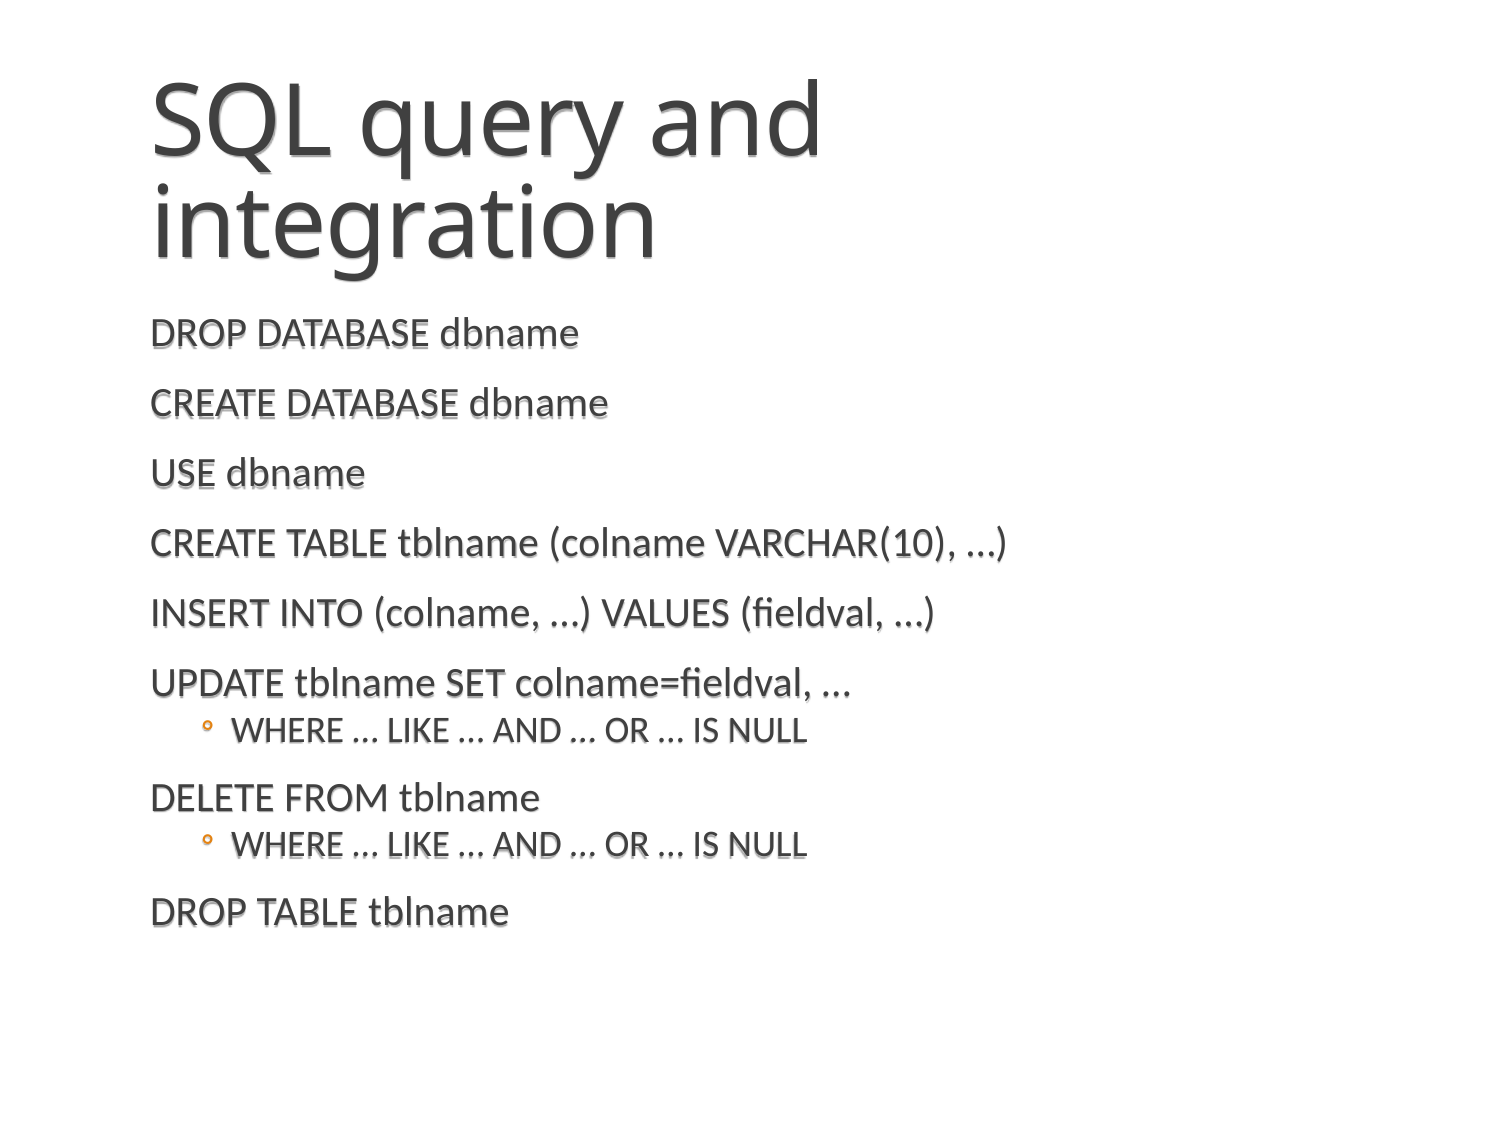

# SQL query and integration
DROP DATABASE dbname
CREATE DATABASE dbname
USE dbname
CREATE TABLE tblname (colname VARCHAR(10), …)
INSERT INTO (colname, …) VALUES (fieldval, …)
UPDATE tblname SET colname=fieldval, …
WHERE … LIKE … AND … OR … IS NULL
DELETE FROM tblname
WHERE … LIKE … AND … OR … IS NULL
DROP TABLE tblname
Copyright © Ricci IEONG for UST training 2024
40